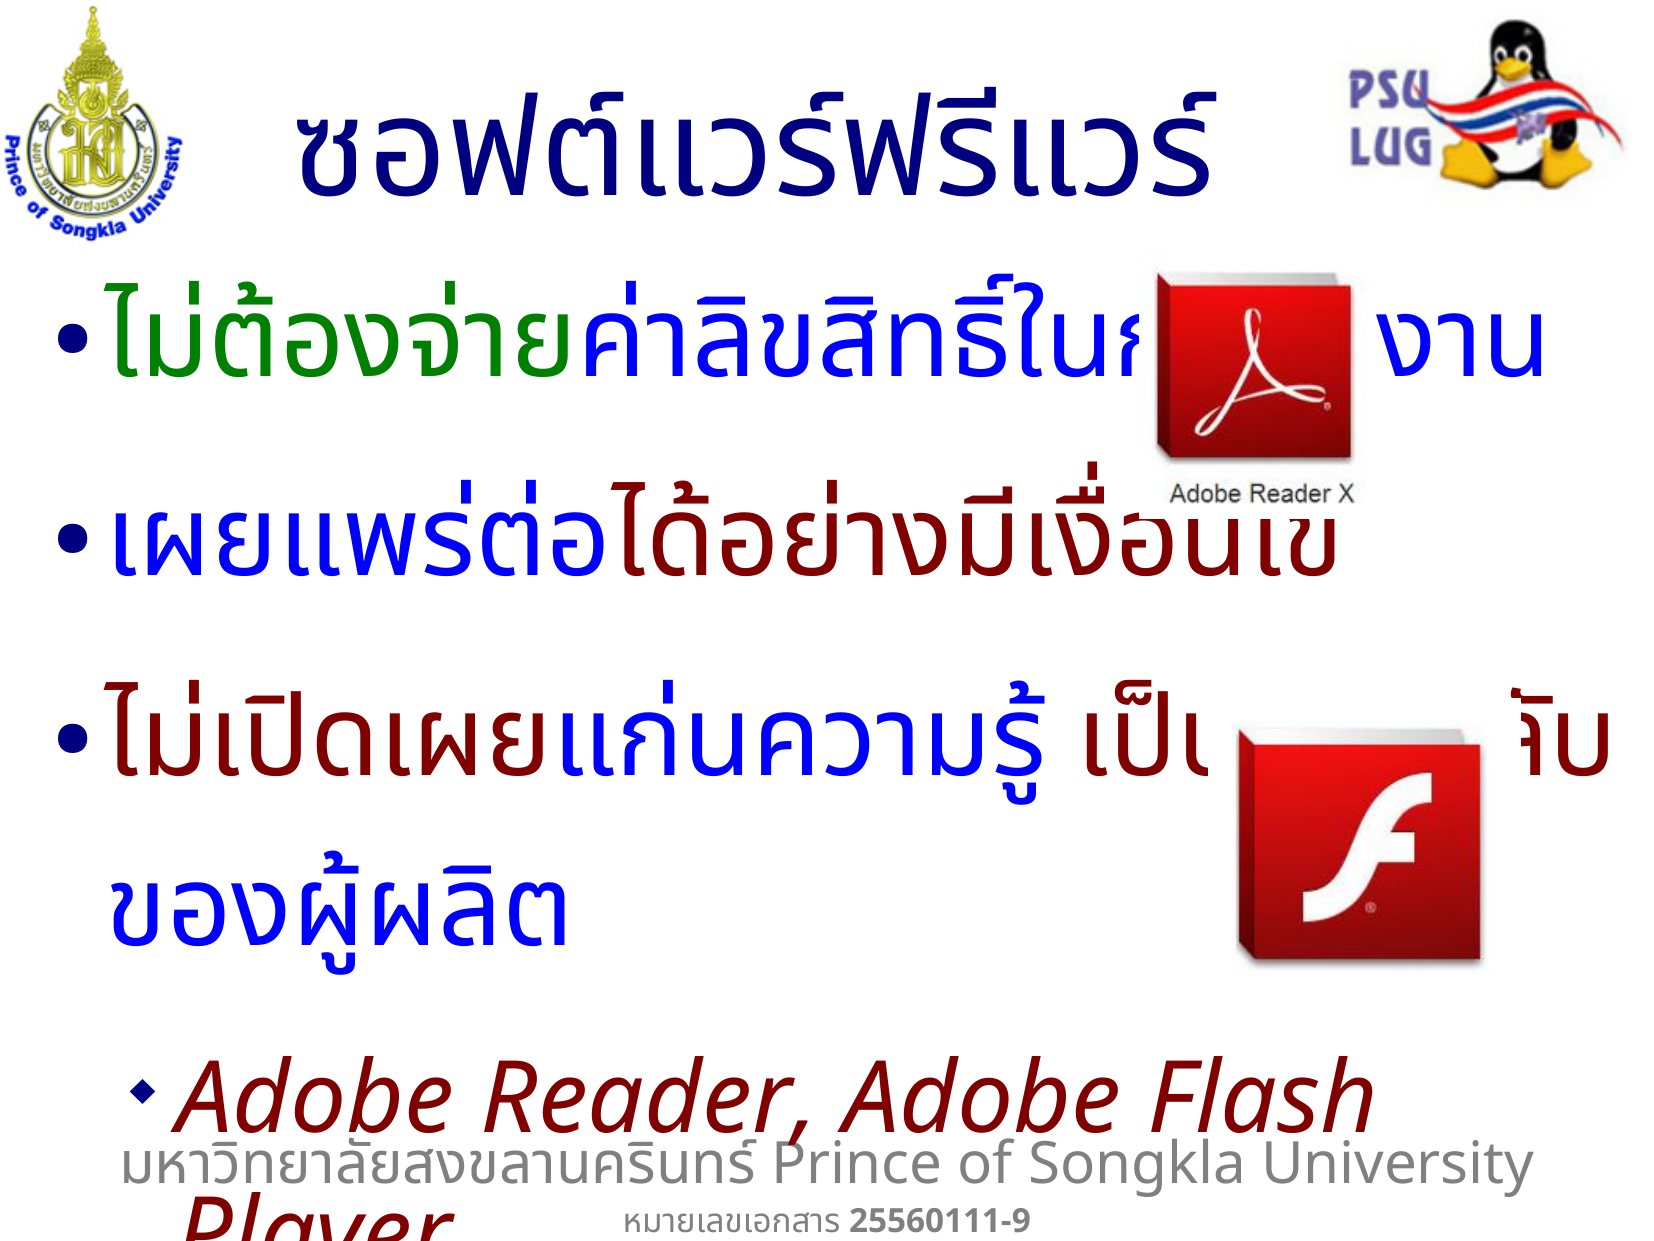

# ซอฟต์แวร์ฟรีแวร์
ไม่ต้องจ่ายค่าลิขสิทธิ์ในการใช้งาน
เผยแพร่ต่อได้อย่างมีเงื่อนไข
ไม่เปิดเผยแก่นความรู้ เป็นความลับของผู้ผลิต
Adobe Reader, Adobe Flash Player
โปรแกรมป้องกันไวรัส(รุ่นใช้งานฟรี)